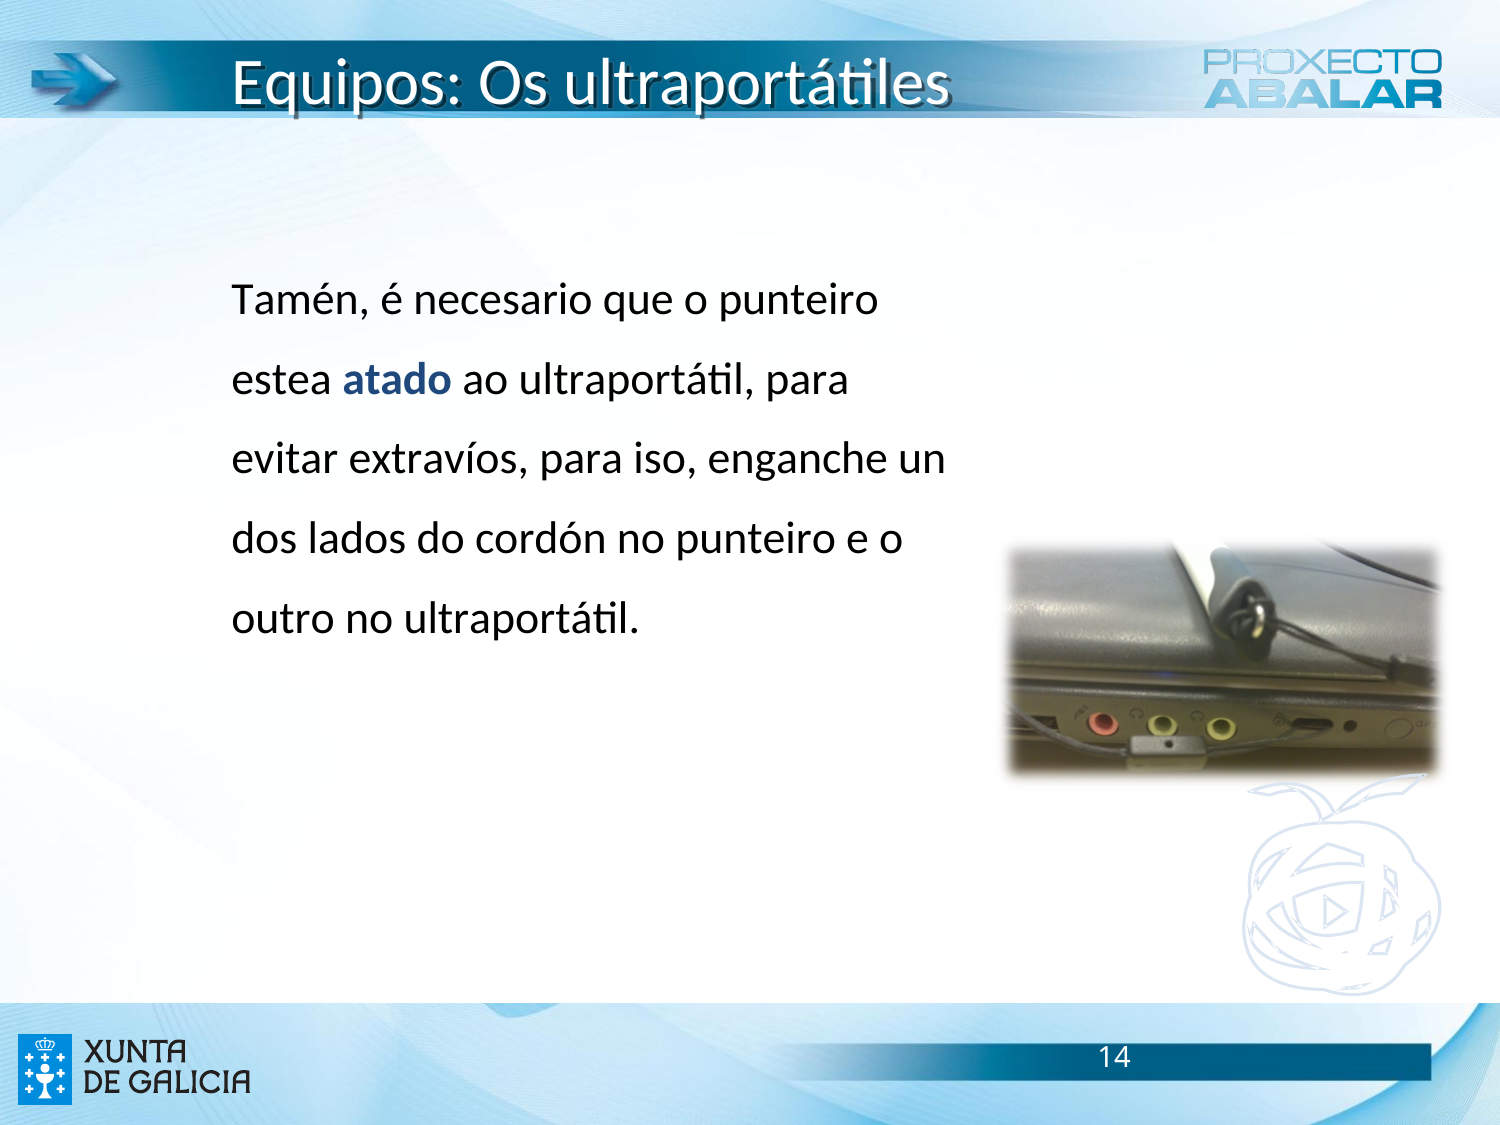

Equipos: Os ultraportátiles
Tamén, é necesario que o punteiro estea atado ao ultraportátil, para evitar extravíos, para iso, enganche un dos lados do cordón no punteiro e o outro no ultraportátil.